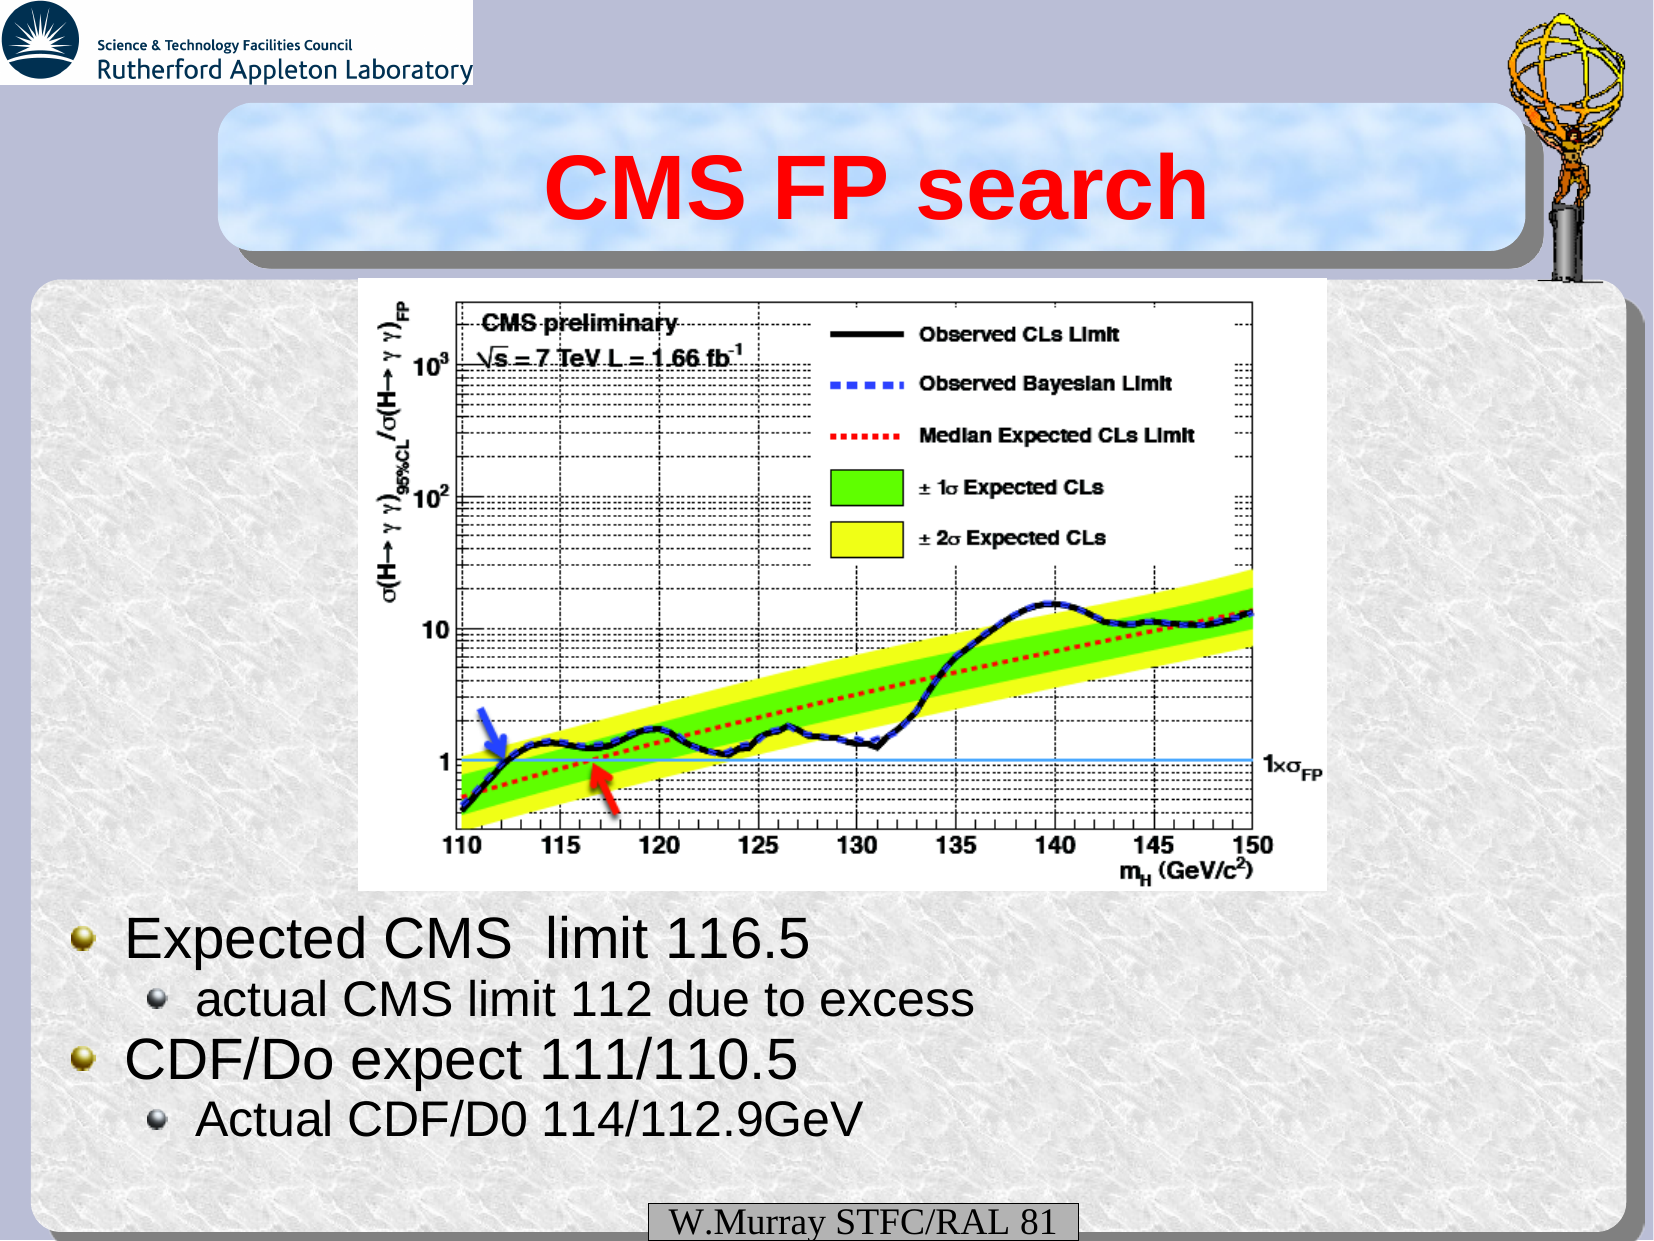

# CMS FP search
Expected CMS limit 116.5
actual CMS limit 112 due to excess
CDF/Do expect 111/110.5
Actual CDF/D0 114/112.9GeV